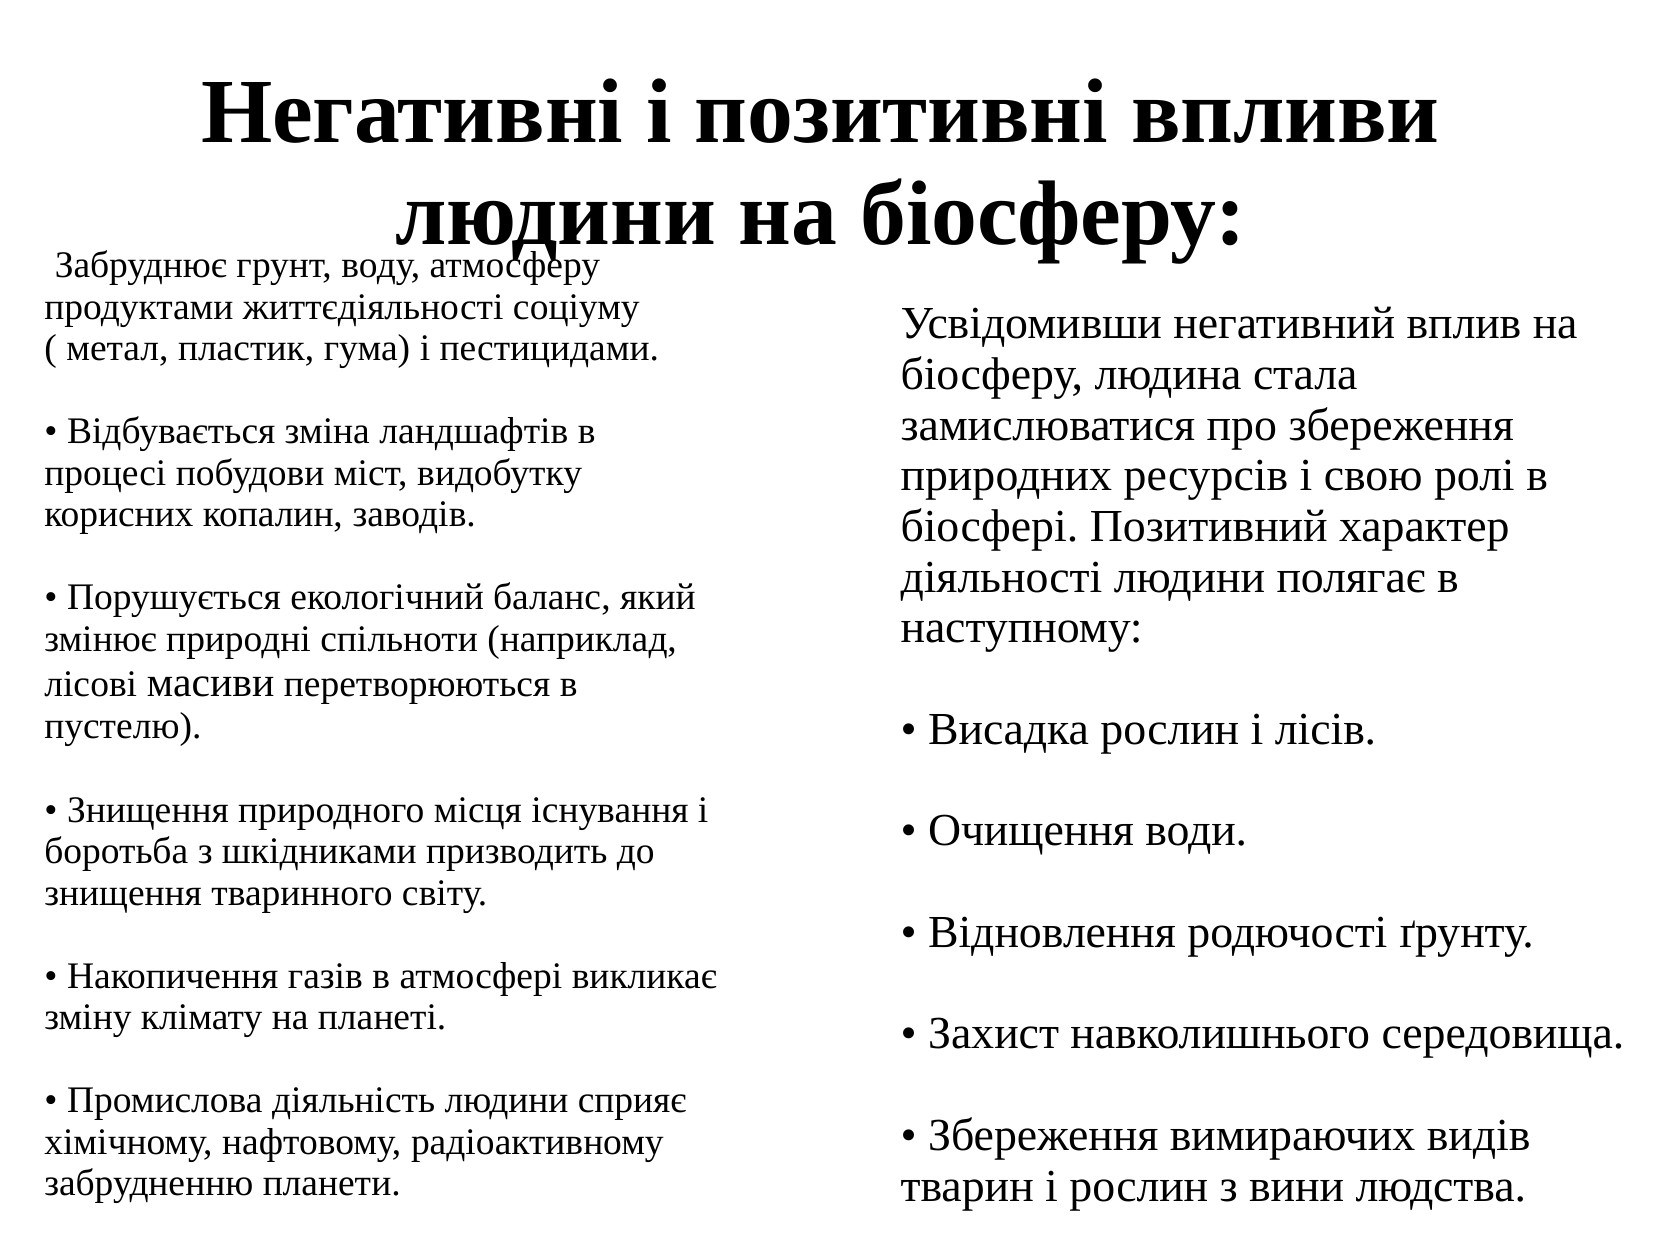

# Негативні і позитивні впливи людини на біосферу:
 Забруднює грунт, воду, атмосферу продуктами життєдіяльності соціуму ( метал, пластик, гума) і пестицидами.
• Відбувається зміна ландшафтів в процесі побудови міст, видобутку корисних копалин, заводів.
• Порушується екологічний баланс, який змінює природні спільноти (наприклад, лісові масиви перетворюються в пустелю).
• Знищення природного місця існування і боротьба з шкідниками призводить до знищення тваринного світу.
• Накопичення газів в атмосфері викликає зміну клімату на планеті.
• Промислова діяльність людини сприяє хімічному, нафтовому, радіоактивному забрудненню планети.
Усвідомивши негативний вплив на біосферу, людина стала замислюватися про збереження природних ресурсів і свою ролі в біосфері. Позитивний характер діяльності людини полягає в наступному:
• Висадка рослин і лісів.
• Очищення води.
• Відновлення родючості ґрунту.
• Захист навколишнього середовища.
• Збереження вимираючих видів тварин і рослин з вини людства.